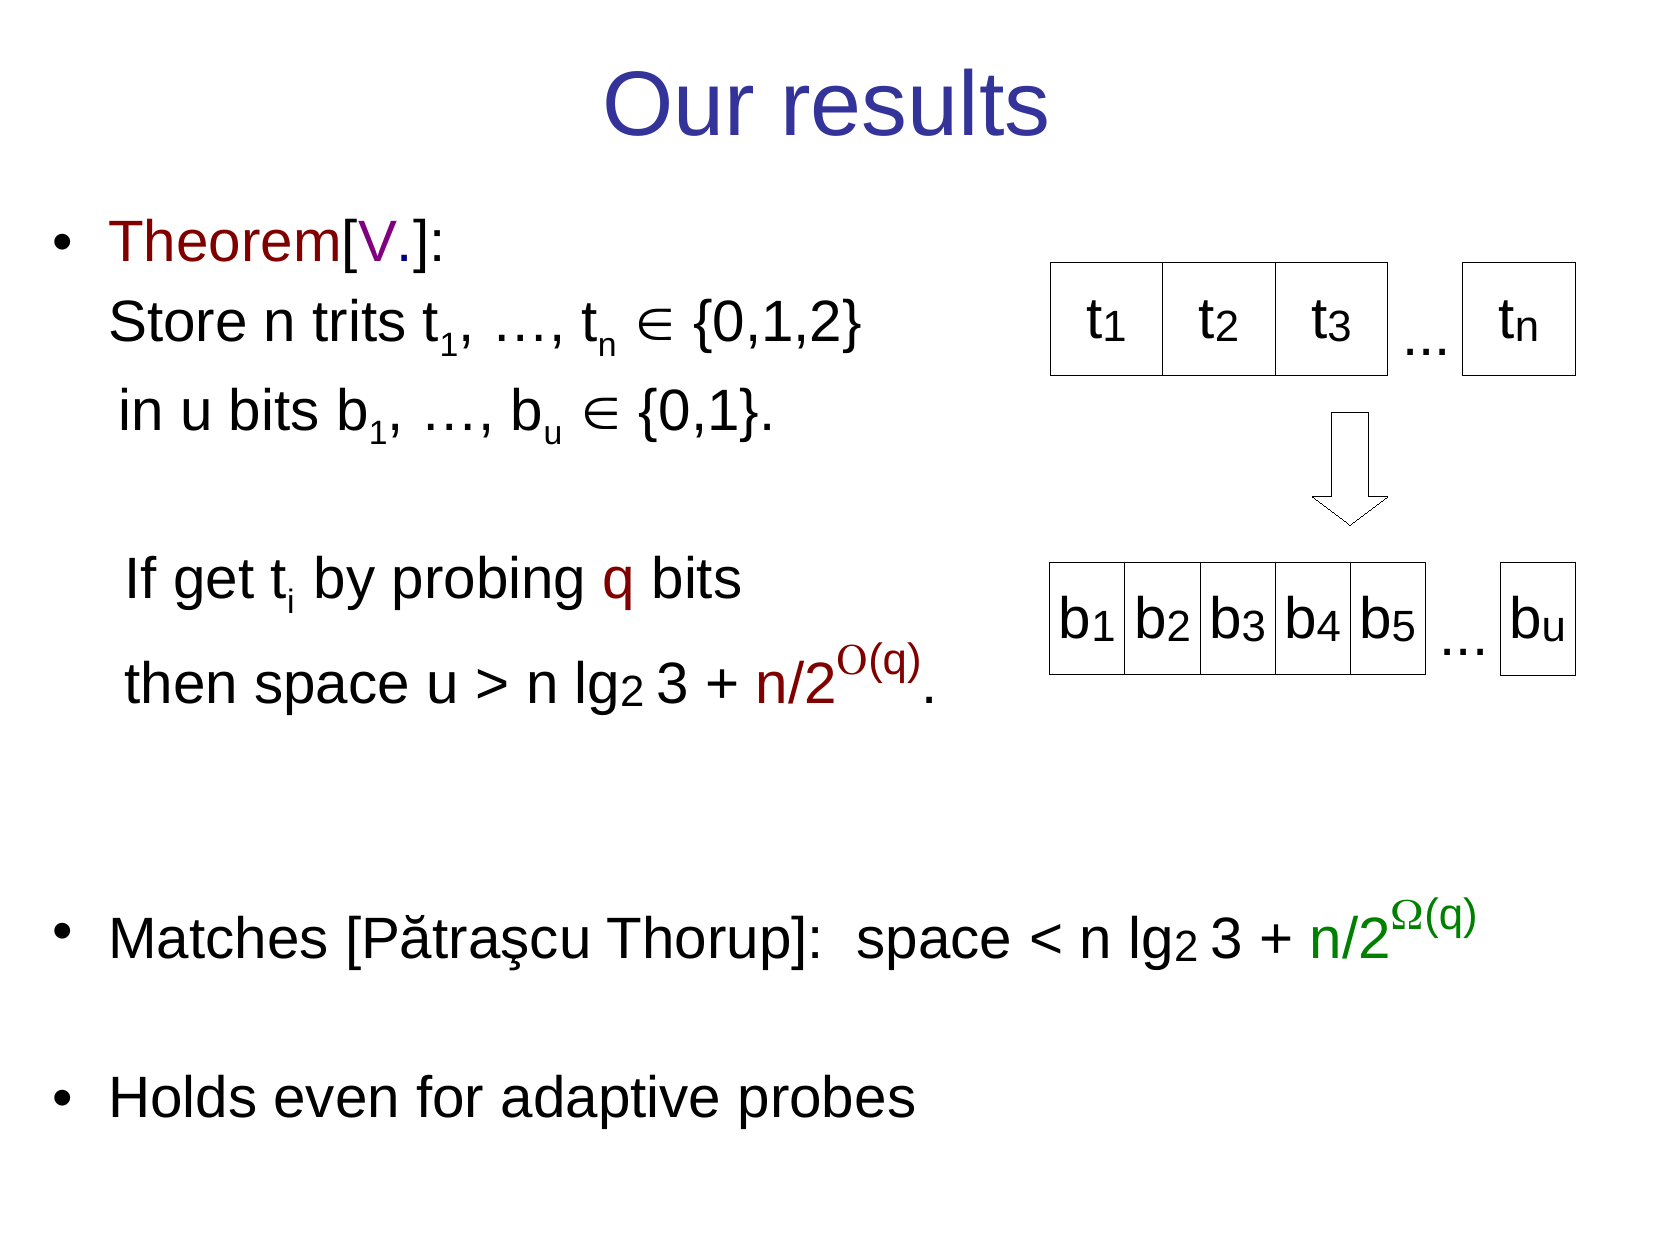

Our results
# Theorem[V.]:
Store n trits t1, …, tn  {0,1,2}
 in u bits b1, …, bu  {0,1}.
 If get ti by probing q bits
 then space u > n lg2 3 + n/2O(q).
Matches [Pătraşcu Thorup]: space < n lg2 3 + n/2(q)
Holds even for adaptive probes
t1
t2
t3
tn
...
b1
b2
b3
b4
b5
bu
...